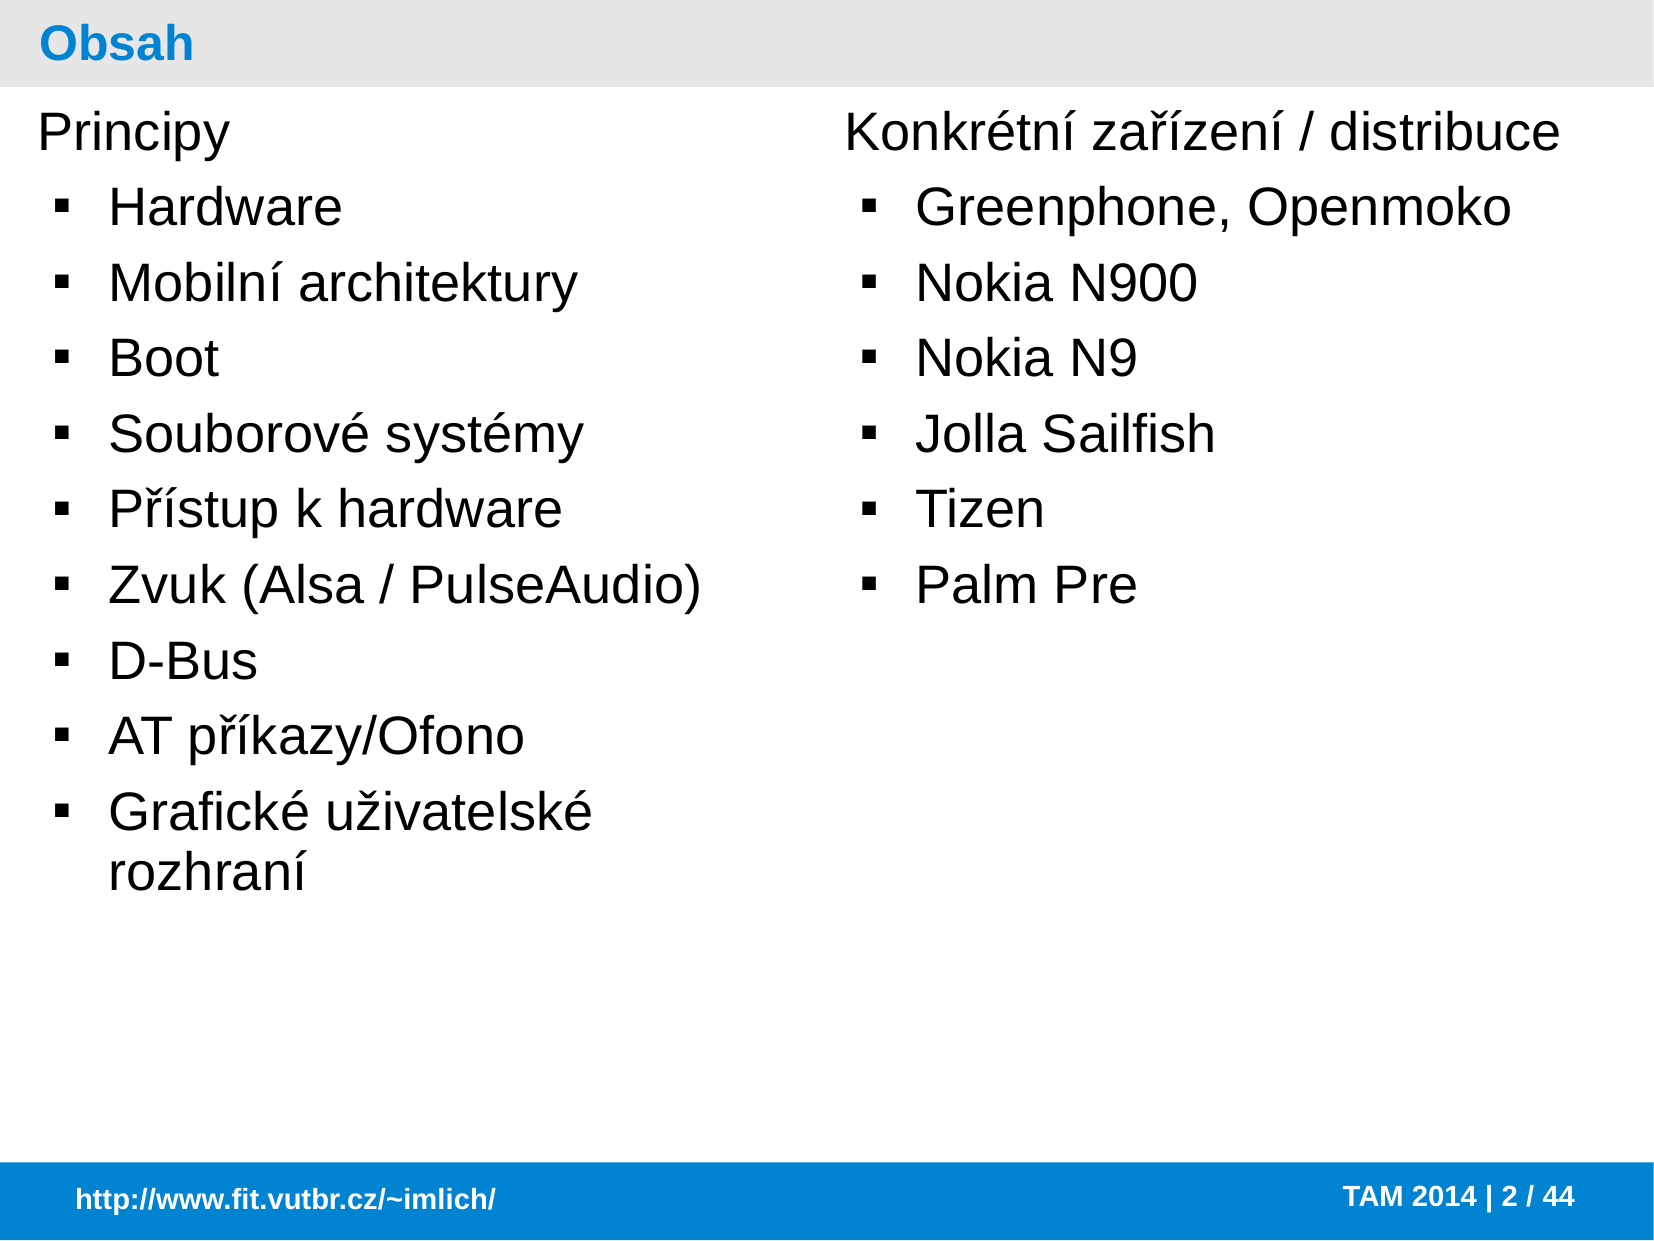

# Obsah
Principy
Hardware
Mobilní architektury
Boot
Souborové systémy
Přístup k hardware
Zvuk (Alsa / PulseAudio)
D-Bus
AT příkazy/Ofono
Grafické uživatelské rozhraní
Konkrétní zařízení / distribuce
Greenphone, Openmoko
Nokia N900
Nokia N9
Jolla Sailfish
Tizen
Palm Pre